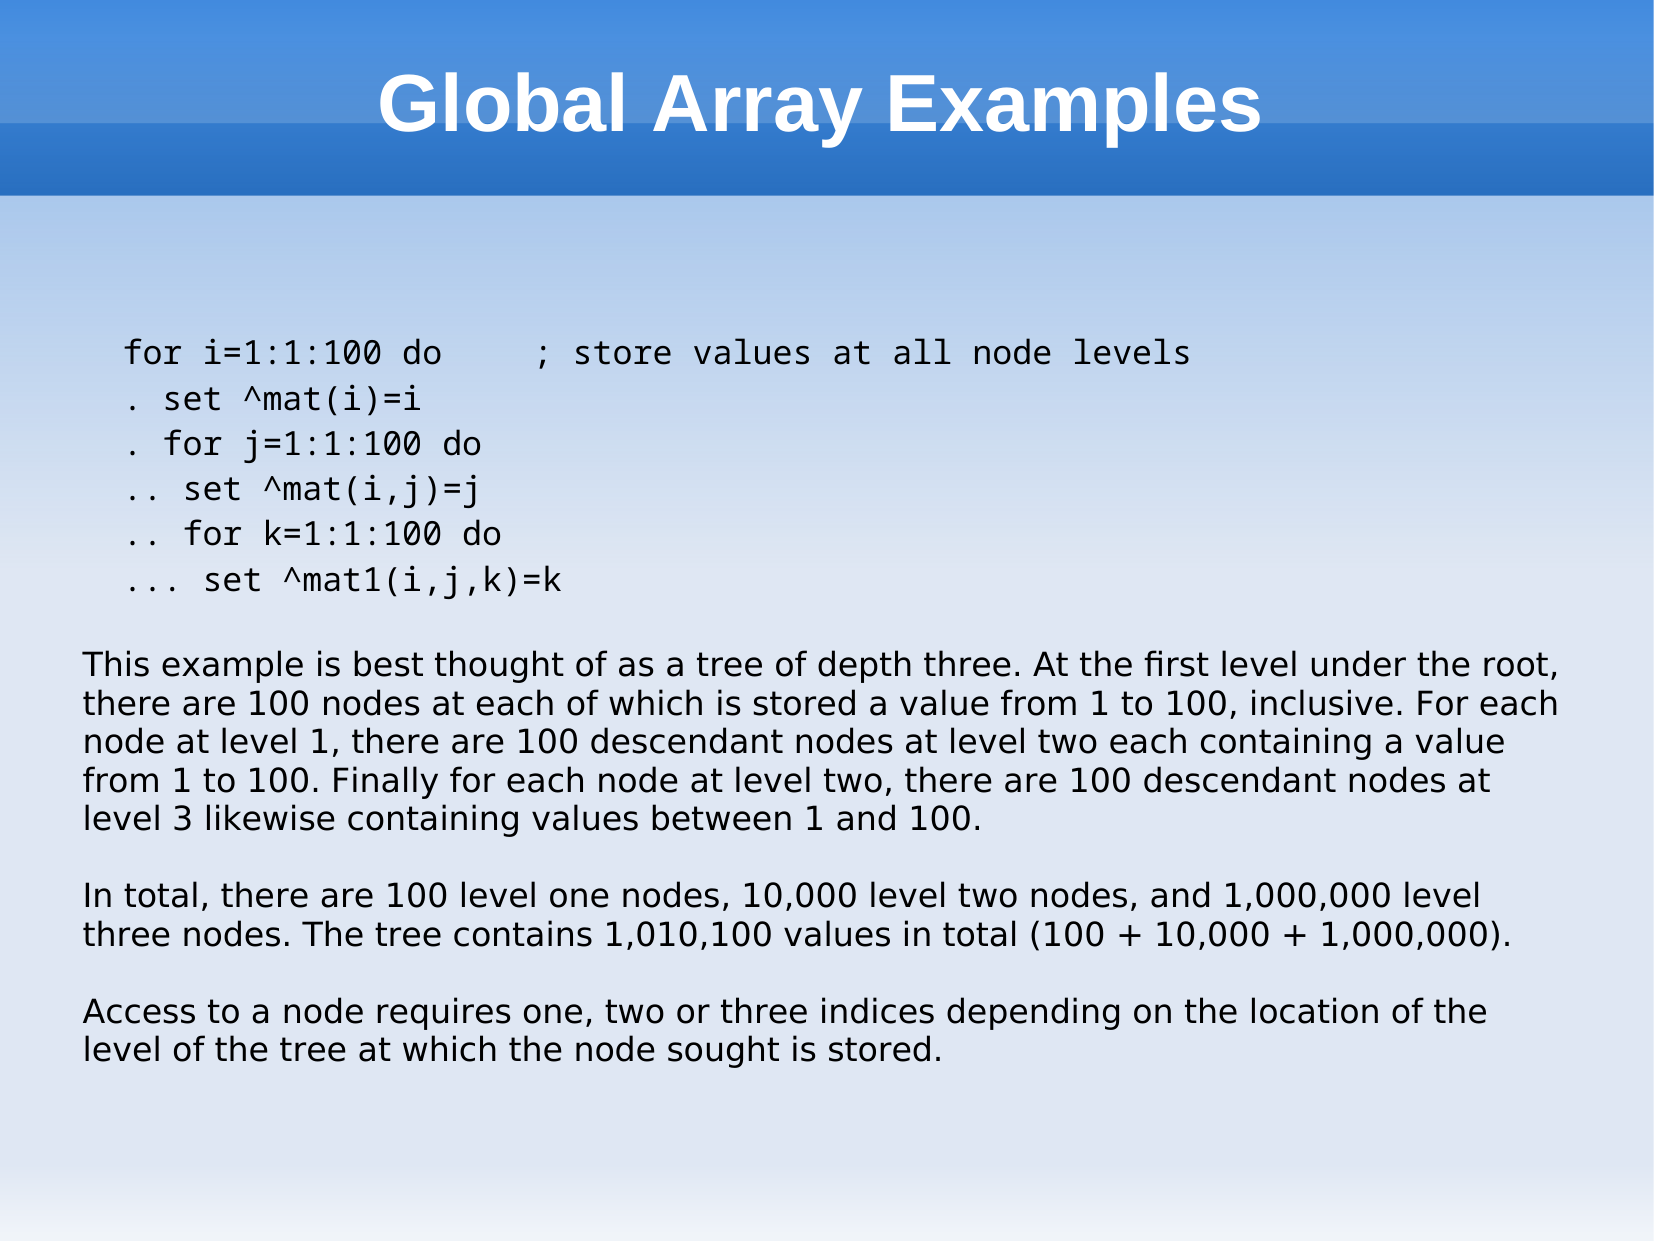

# Global Array Examples
 for i=1:1:100 do 	; store values at all node levels
 . set ^mat(i)=i
 . for j=1:1:100 do
 .. set ^mat(i,j)=j
 .. for k=1:1:100 do
 ... set ^mat1(i,j,k)=k
This example is best thought of as a tree of depth three. At the first level under the root, there are 100 nodes at each of which is stored a value from 1 to 100, inclusive. For each node at level 1, there are 100 descendant nodes at level two each containing a value from 1 to 100. Finally for each node at level two, there are 100 descendant nodes at level 3 likewise containing values between 1 and 100.
In total, there are 100 level one nodes, 10,000 level two nodes, and 1,000,000 level three nodes. The tree contains 1,010,100 values in total (100 + 10,000 + 1,000,000).
Access to a node requires one, two or three indices depending on the location of the level of the tree at which the node sought is stored.